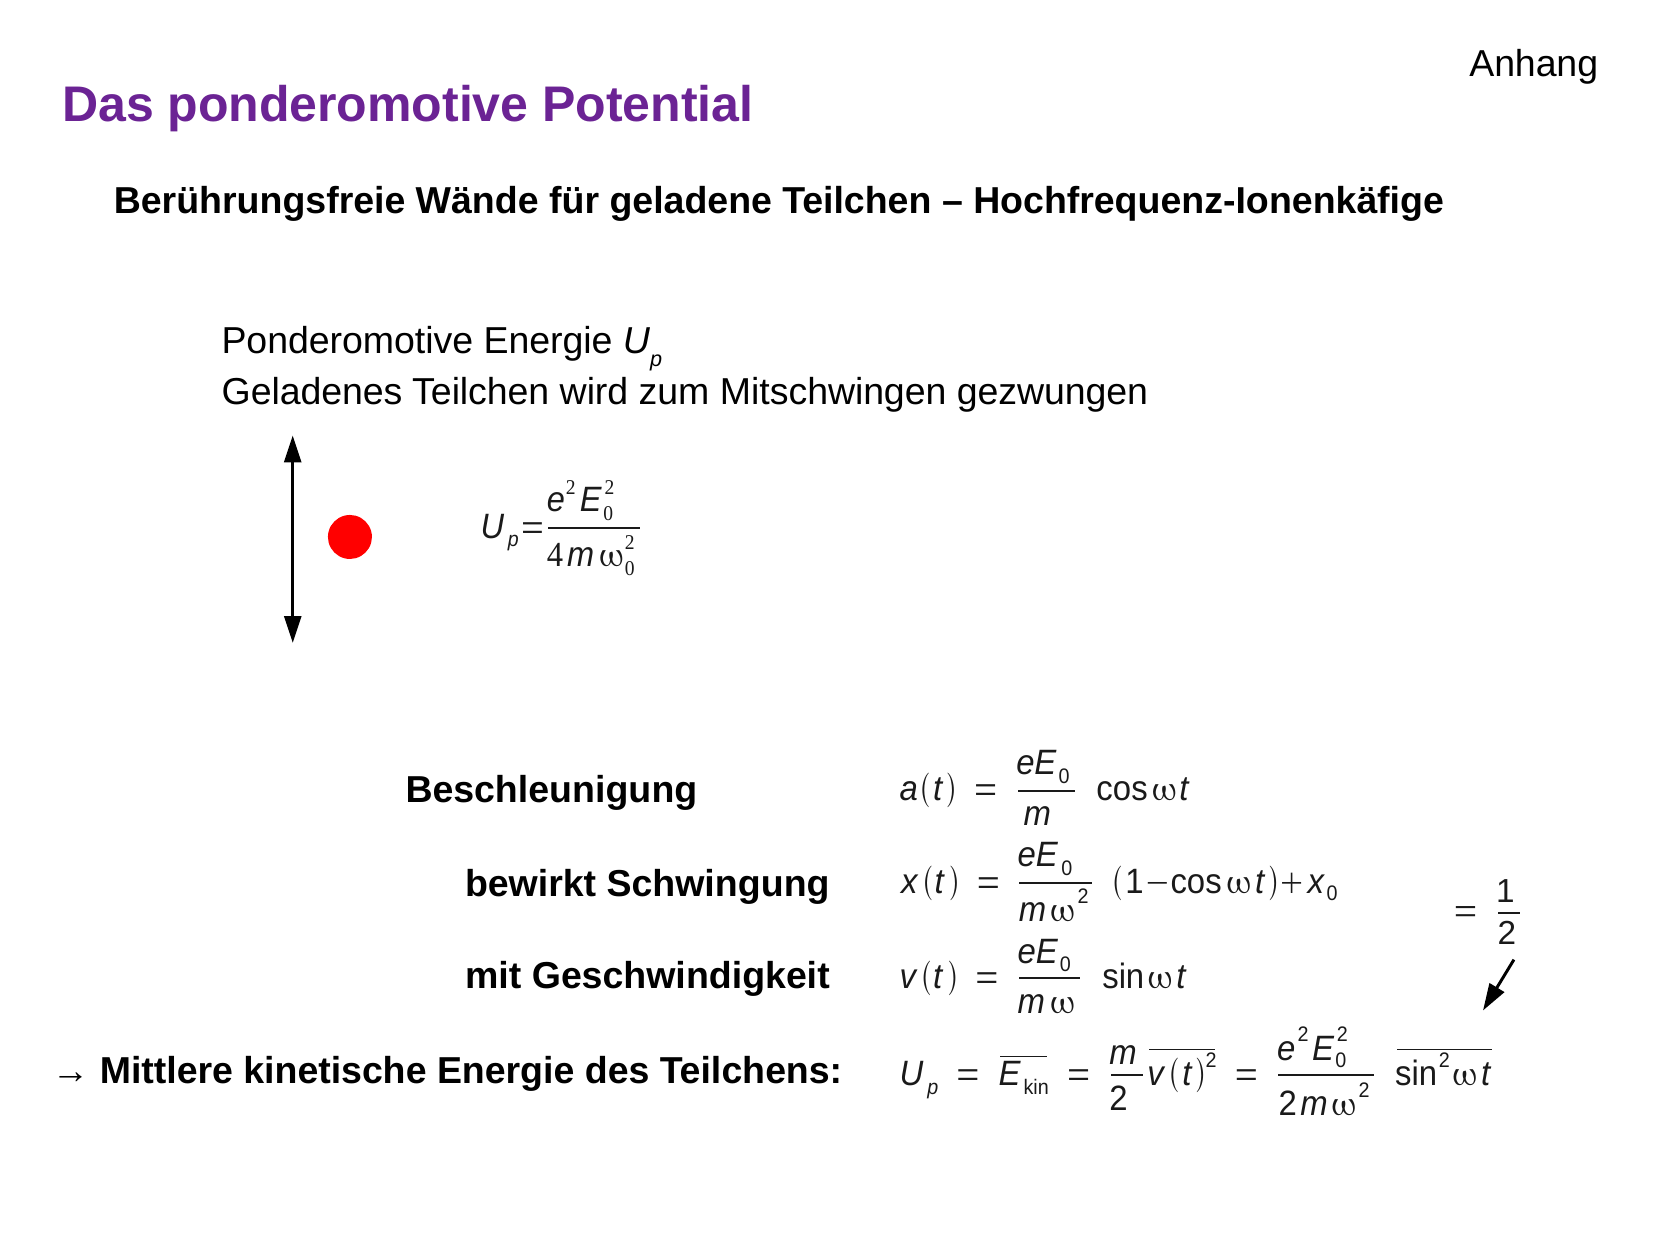

Anhang
Das ponderomotive Potential
Berührungsfreie Wände für geladene Teilchen – Hochfrequenz-Ionenkäfige
Ponderomotive Energie Up
Geladenes Teilchen wird zum Mitschwingen gezwungen
Beschleunigung
bewirkt Schwingung
mit Geschwindigkeit
→ Mittlere kinetische Energie des Teilchens: